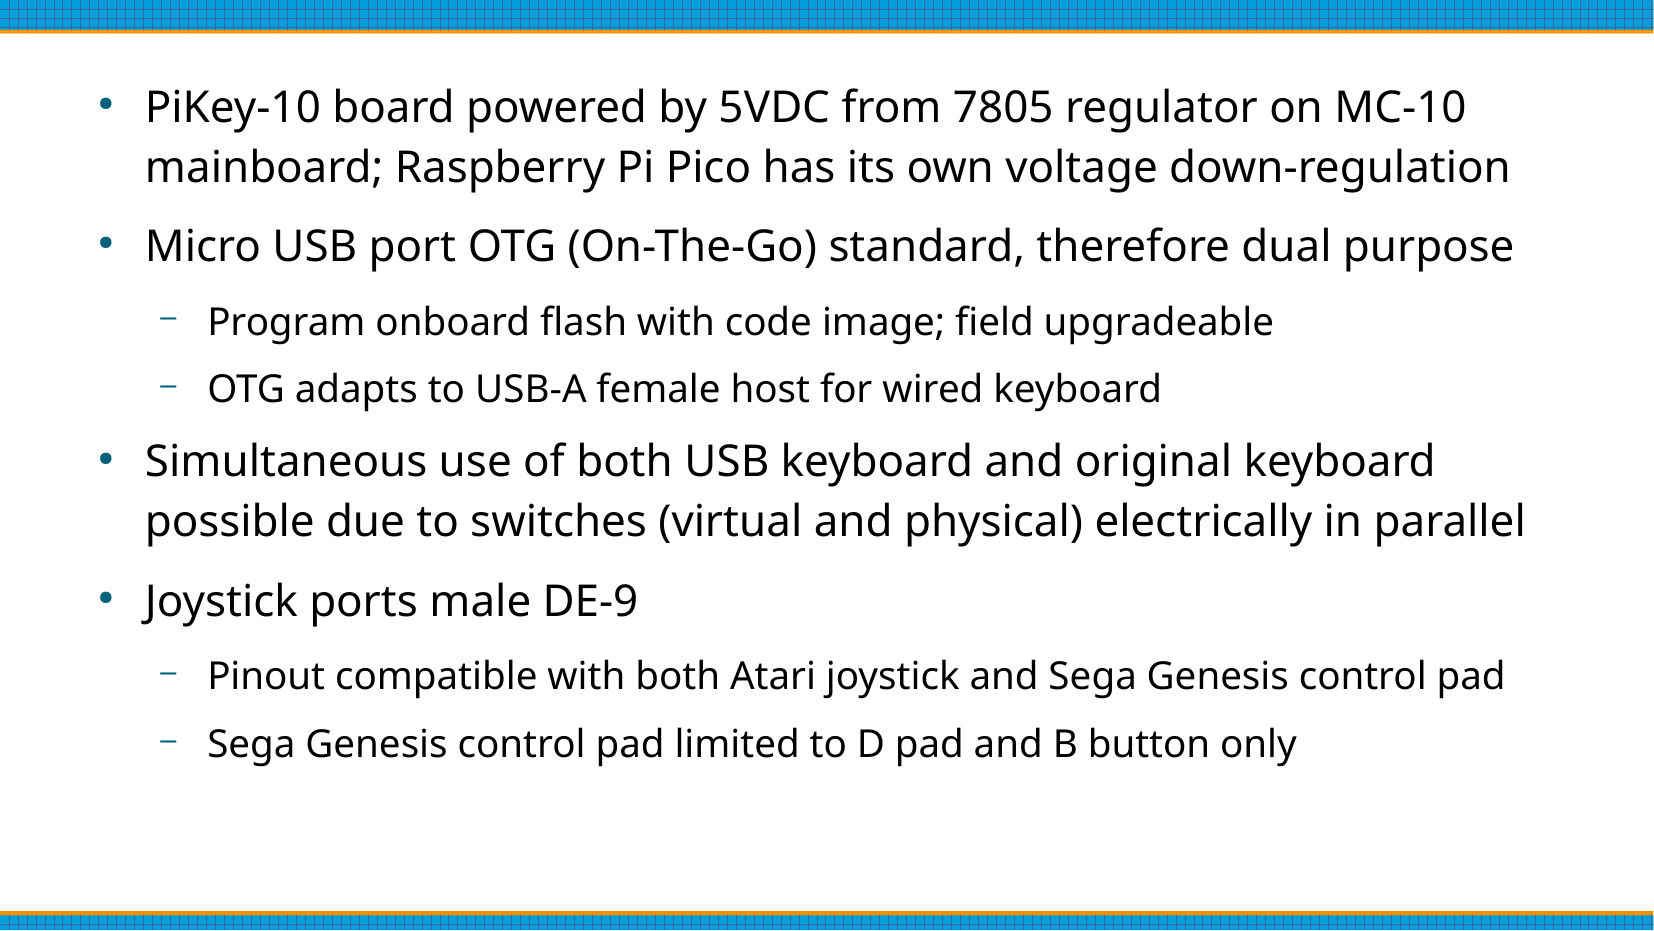

# PiKey-10 board powered by 5VDC from 7805 regulator on MC-10 mainboard; Raspberry Pi Pico has its own voltage down-regulation
Micro USB port OTG (On-The-Go) standard, therefore dual purpose
Program onboard flash with code image; field upgradeable
OTG adapts to USB-A female host for wired keyboard
Simultaneous use of both USB keyboard and original keyboard possible due to switches (virtual and physical) electrically in parallel
Joystick ports male DE-9
Pinout compatible with both Atari joystick and Sega Genesis control pad
Sega Genesis control pad limited to D pad and B button only